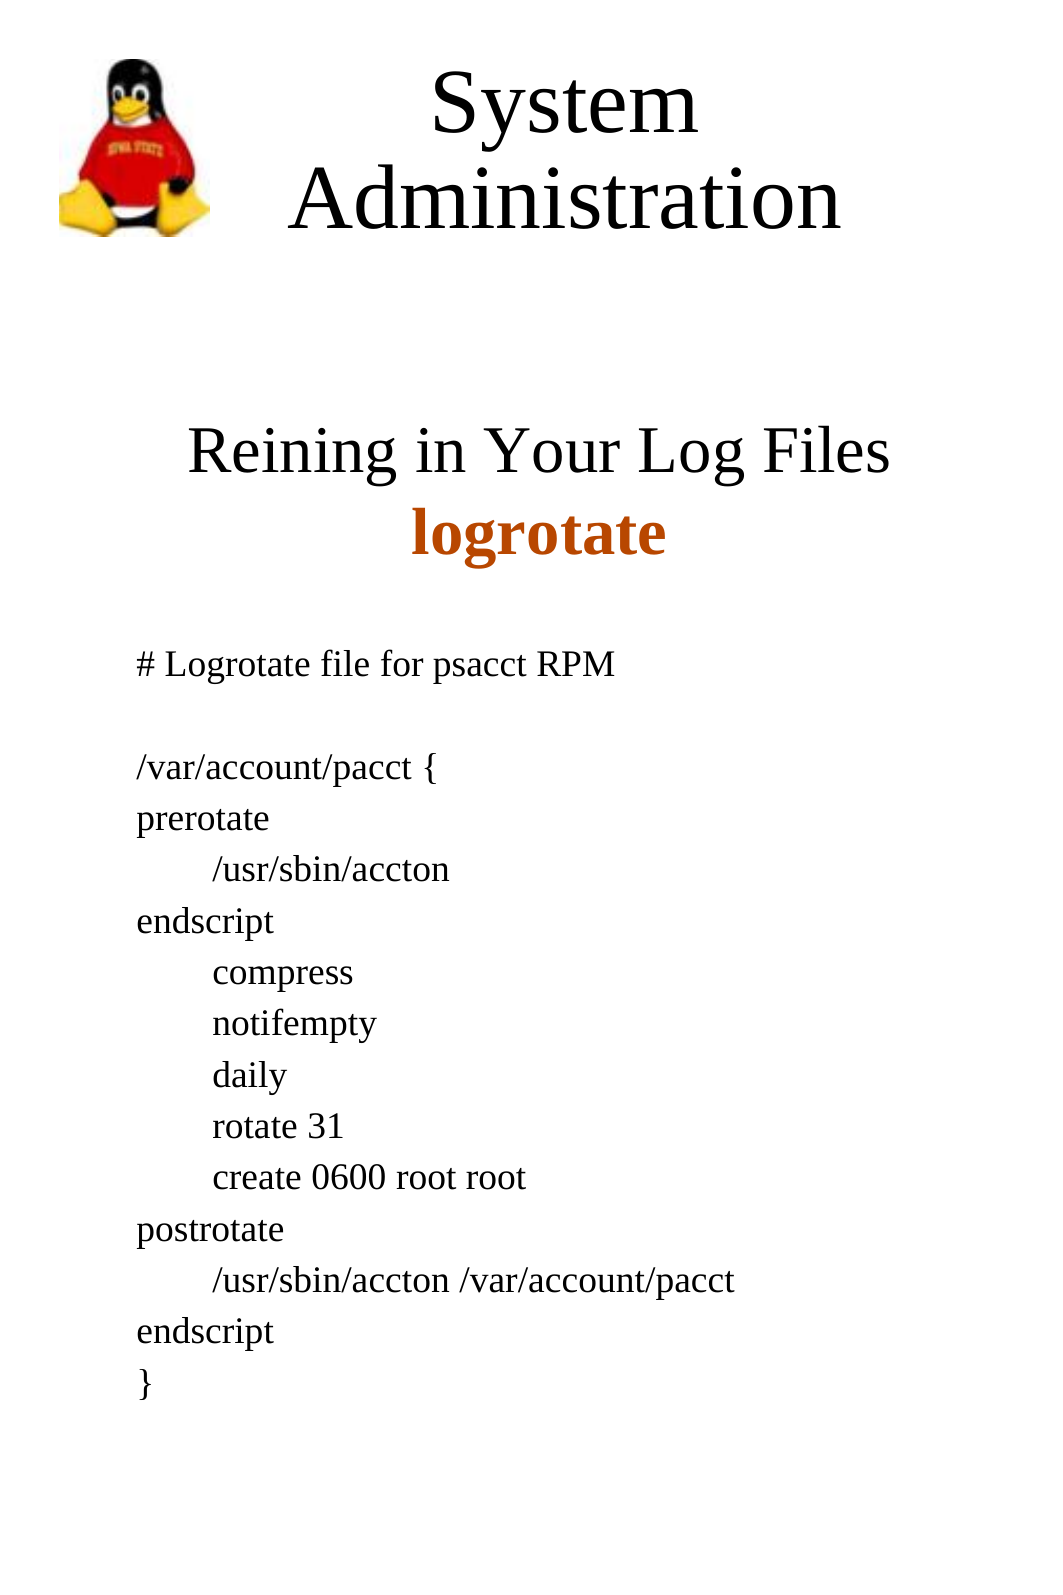

# System Administration
Reining in Your Log Files
logrotate
# Logrotate file for psacct RPM
/var/account/pacct {
prerotate
 /usr/sbin/accton
endscript
 compress
 notifempty
 daily
 rotate 31
 create 0600 root root
postrotate
 /usr/sbin/accton /var/account/pacct
endscript
}